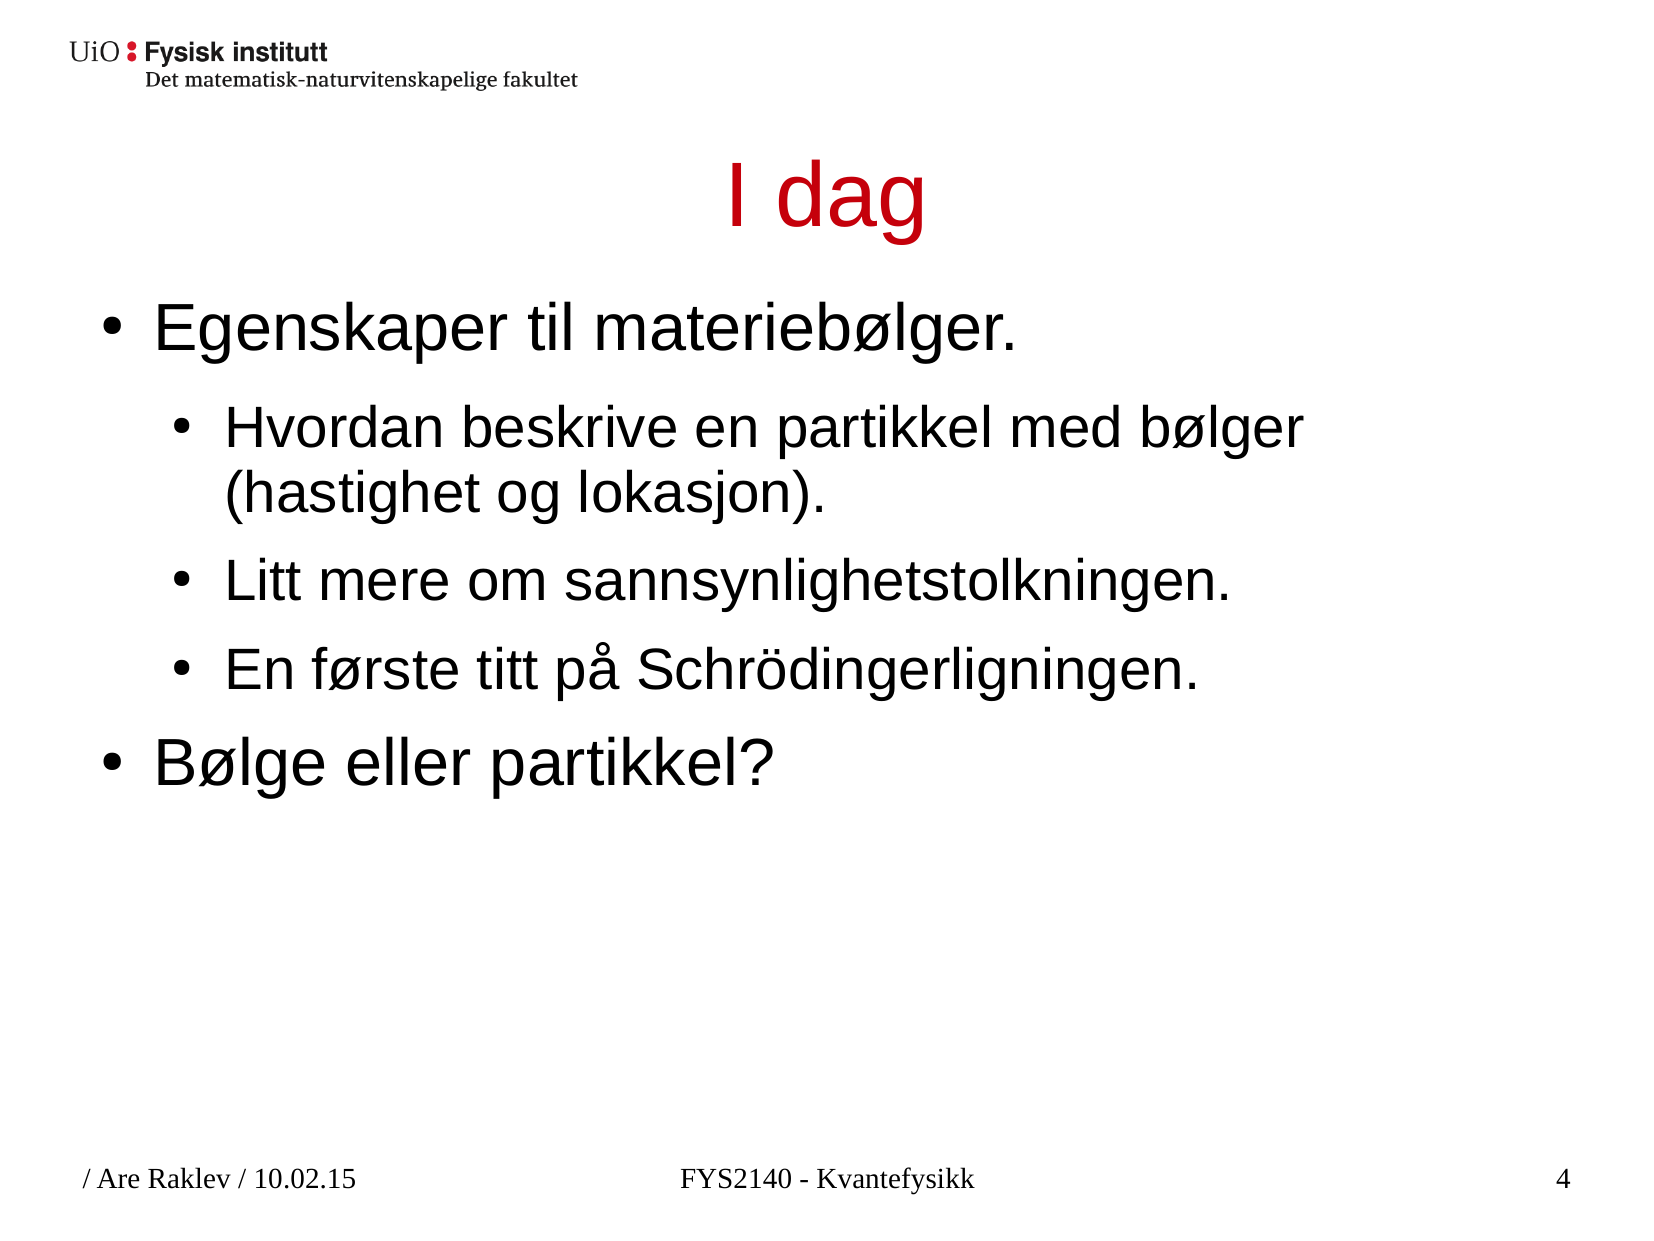

# I dag
Egenskaper til materiebølger.
Hvordan beskrive en partikkel med bølger
(hastighet og lokasjon).
Litt mere om sannsynlighetstolkningen.
En første titt på Schrödingerligningen.
Bølge eller partikkel?
/ Are Raklev / 10.02.15
FYS2140 - Kvantefysikk
4